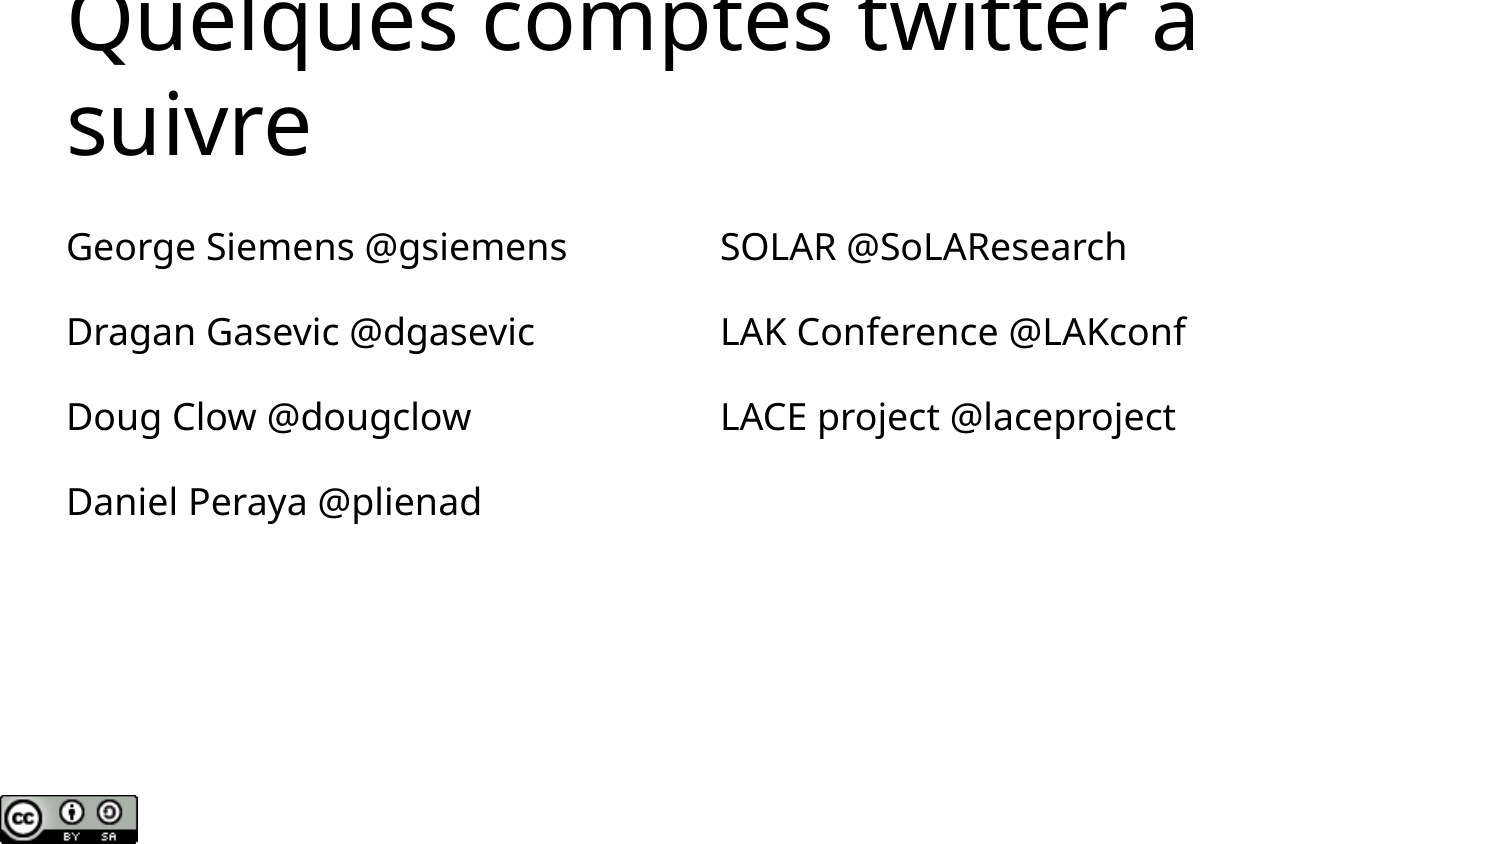

# Quelques comptes twitter à suivre
George Siemens @gsiemens
Dragan Gasevic @dgasevic
Doug Clow @dougclow
Daniel Peraya @plienad
SOLAR @SoLAResearch
LAK Conference @LAKconf
LACE project @laceproject